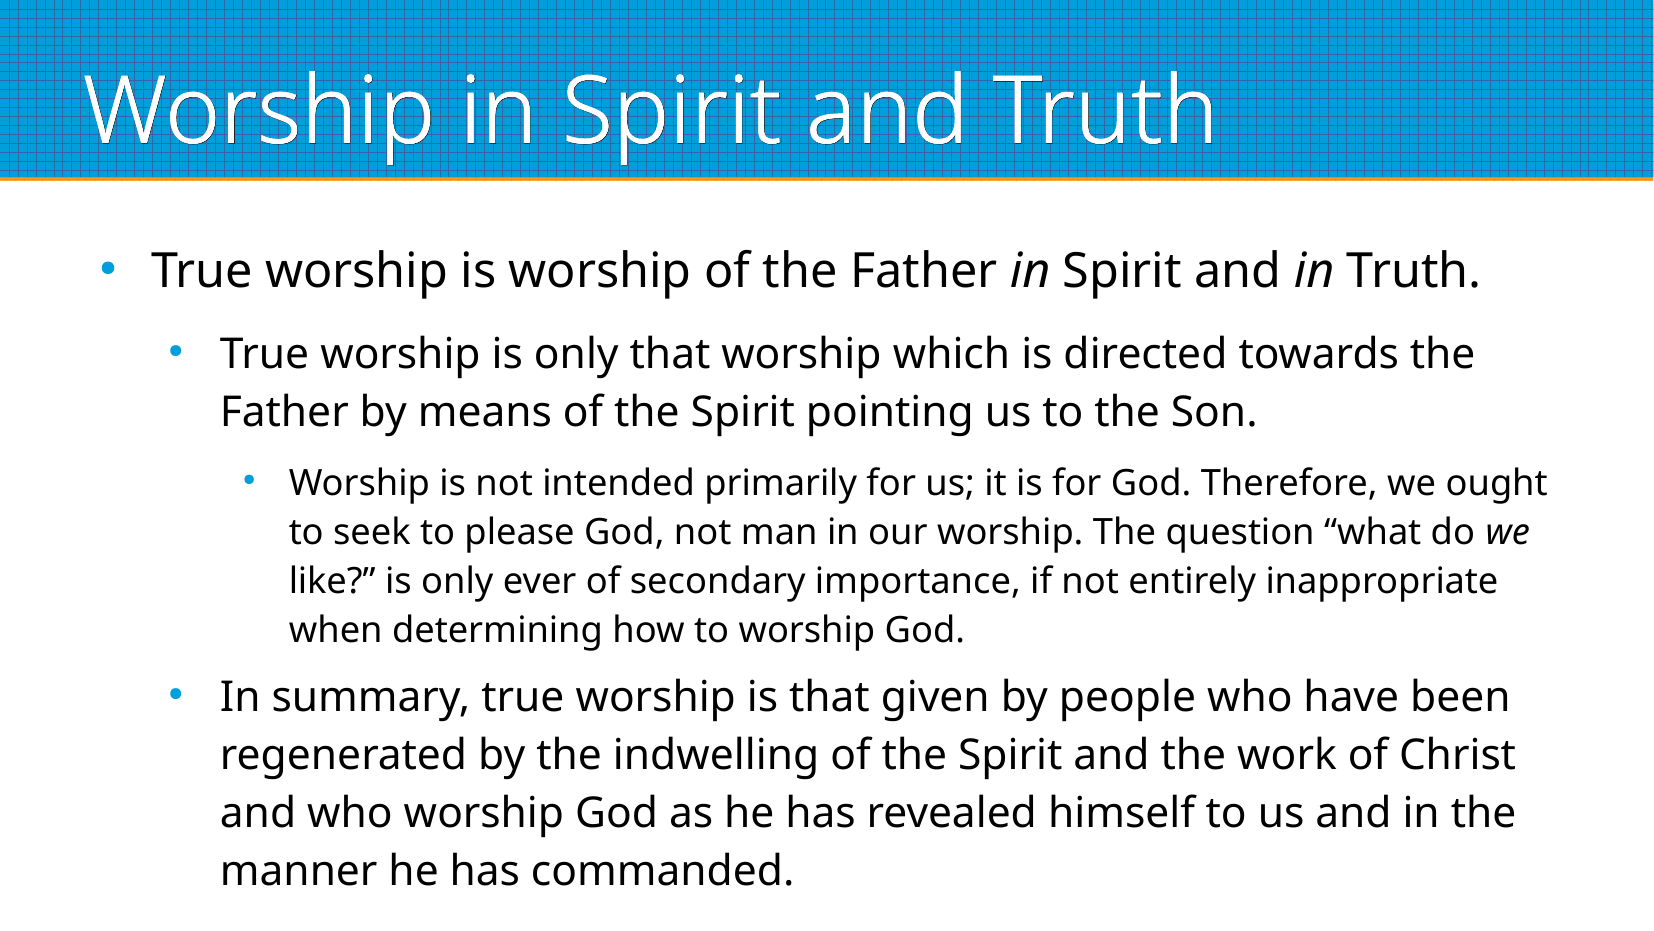

# Worship in Spirit and Truth
True worship is worship of the Father in Spirit and in Truth.
True worship is only that worship which is directed towards the Father by means of the Spirit pointing us to the Son.
Worship is not intended primarily for us; it is for God. Therefore, we ought to seek to please God, not man in our worship. The question “what do we like?” is only ever of secondary importance, if not entirely inappropriate when determining how to worship God.
In summary, true worship is that given by people who have been regenerated by the indwelling of the Spirit and the work of Christ and who worship God as he has revealed himself to us and in the manner he has commanded.